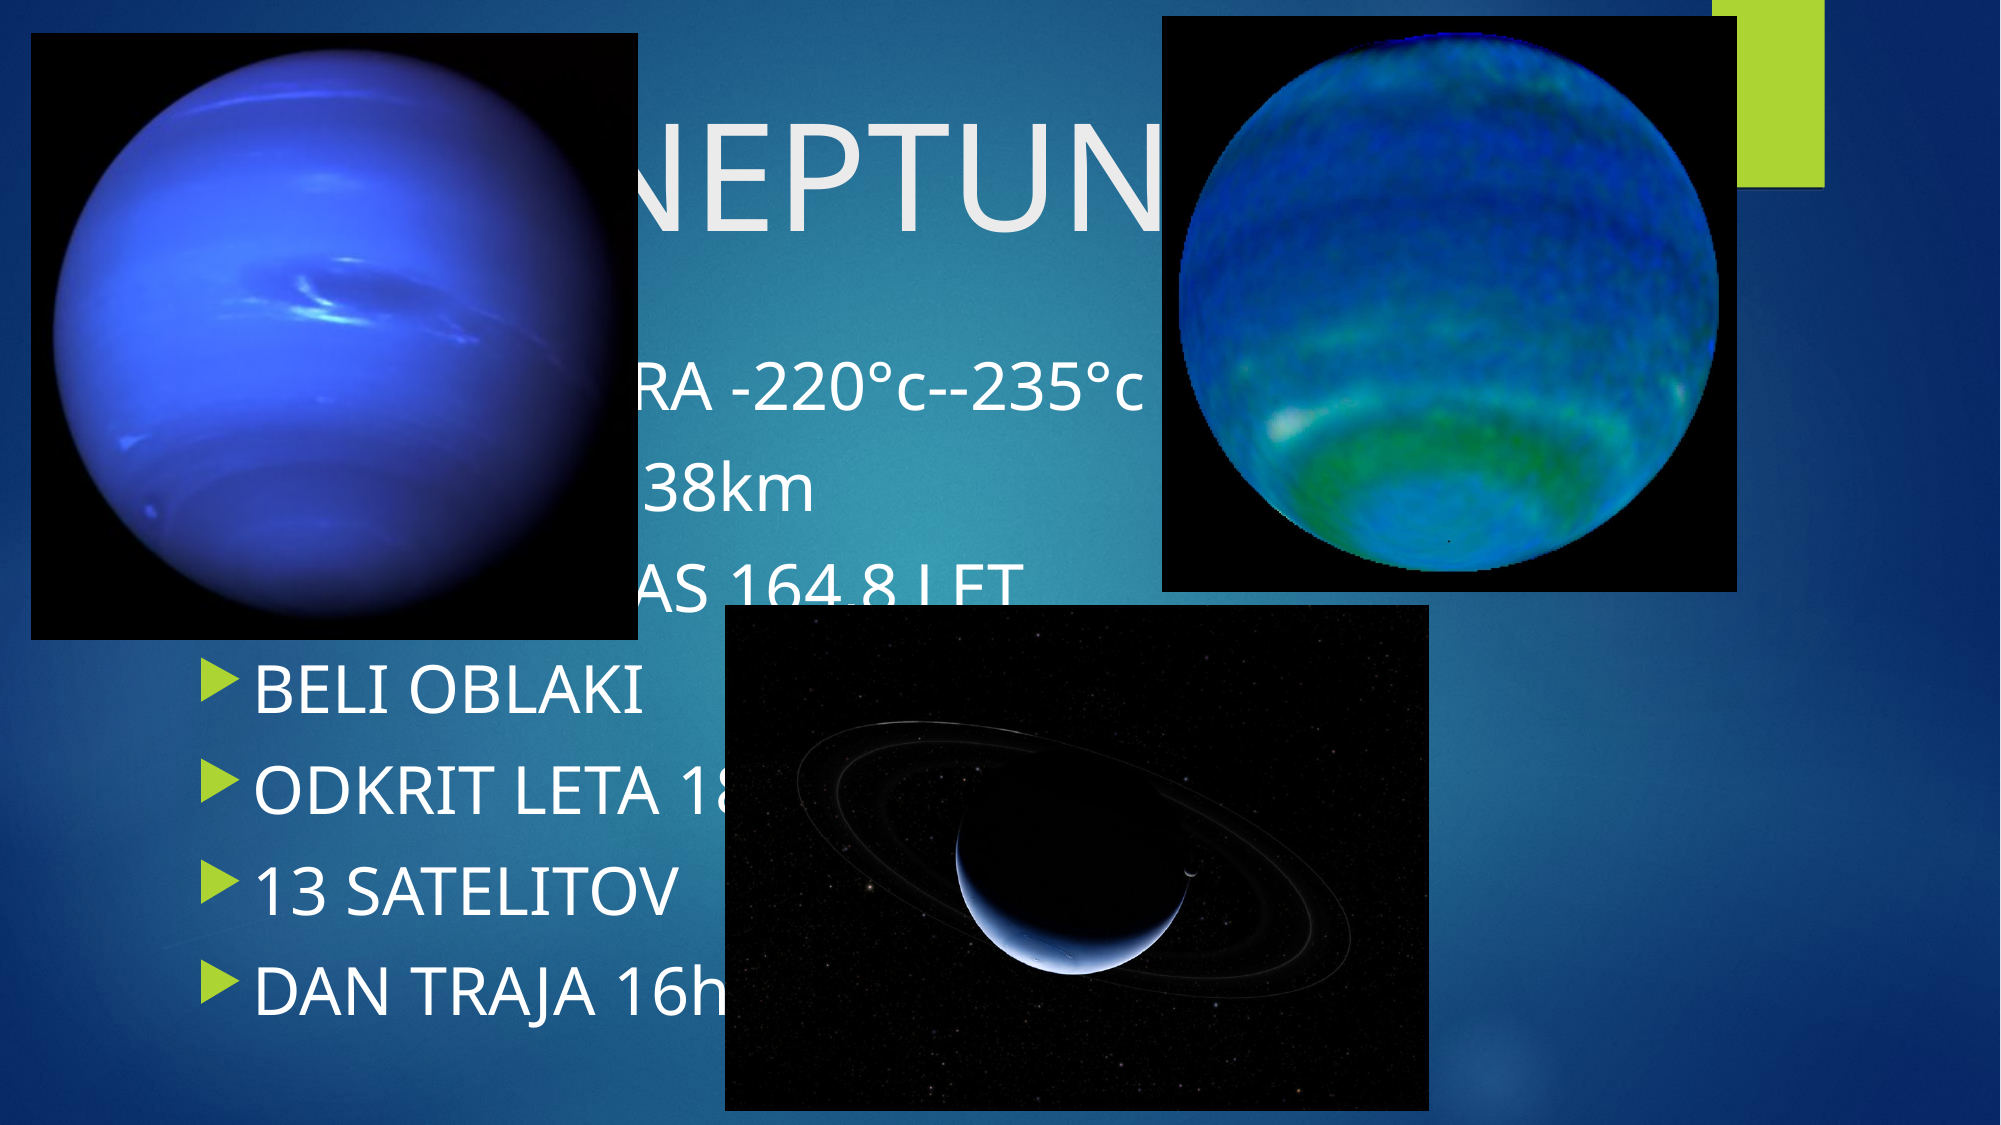

# NEPTUN
TEMPERATURA -220°c--235°c
PREMER 50538km
OBHODNI ČAS 164,8 LET
BELI OBLAKI
ODKRIT LETA 1846
13 SATELITOV
DAN TRAJA 16h